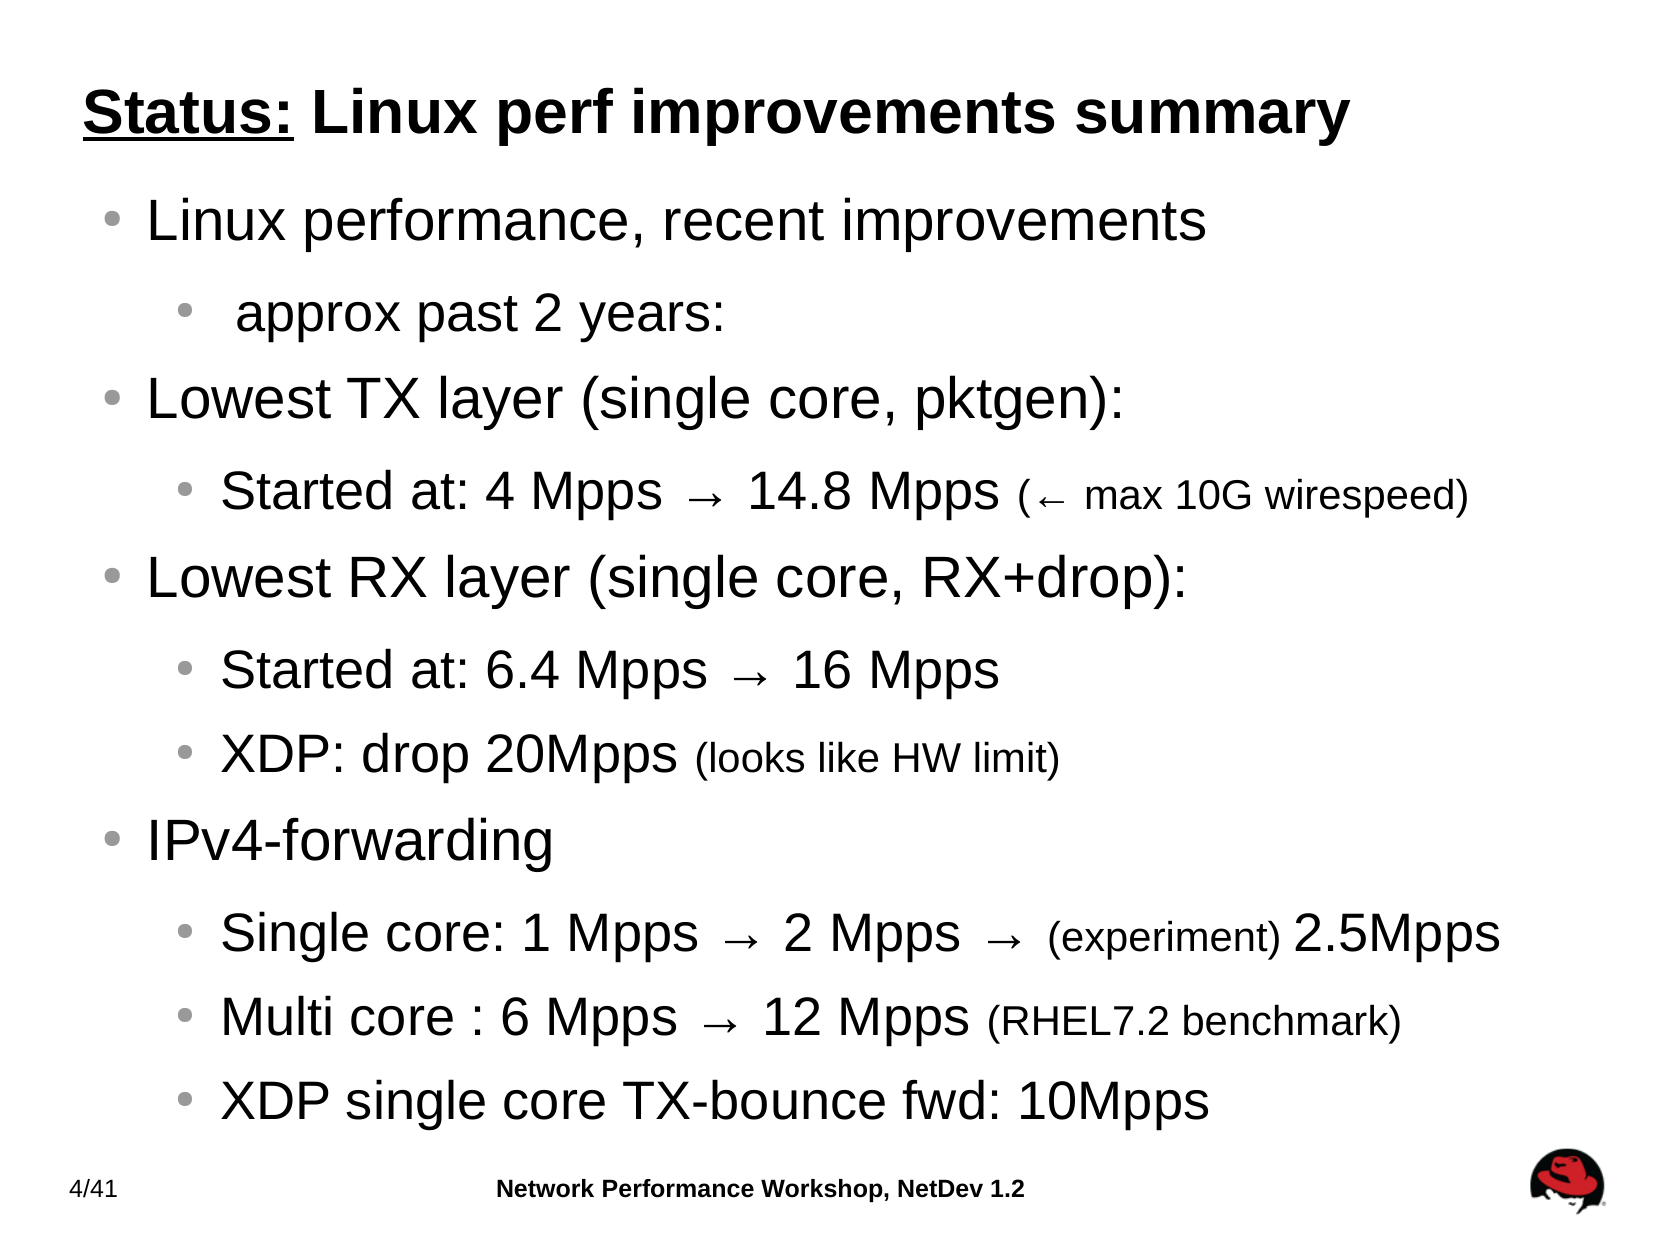

# Status: Linux perf improvements summary
Linux performance, recent improvements
 approx past 2 years:
Lowest TX layer (single core, pktgen):
Started at: 4 Mpps → 14.8 Mpps (← max 10G wirespeed)
Lowest RX layer (single core, RX+drop):
Started at: 6.4 Mpps → 16 Mpps
XDP: drop 20Mpps (looks like HW limit)
IPv4-forwarding
Single core: 1 Mpps → 2 Mpps → (experiment) 2.5Mpps
Multi core : 6 Mpps → 12 Mpps (RHEL7.2 benchmark)
XDP single core TX-bounce fwd: 10Mpps